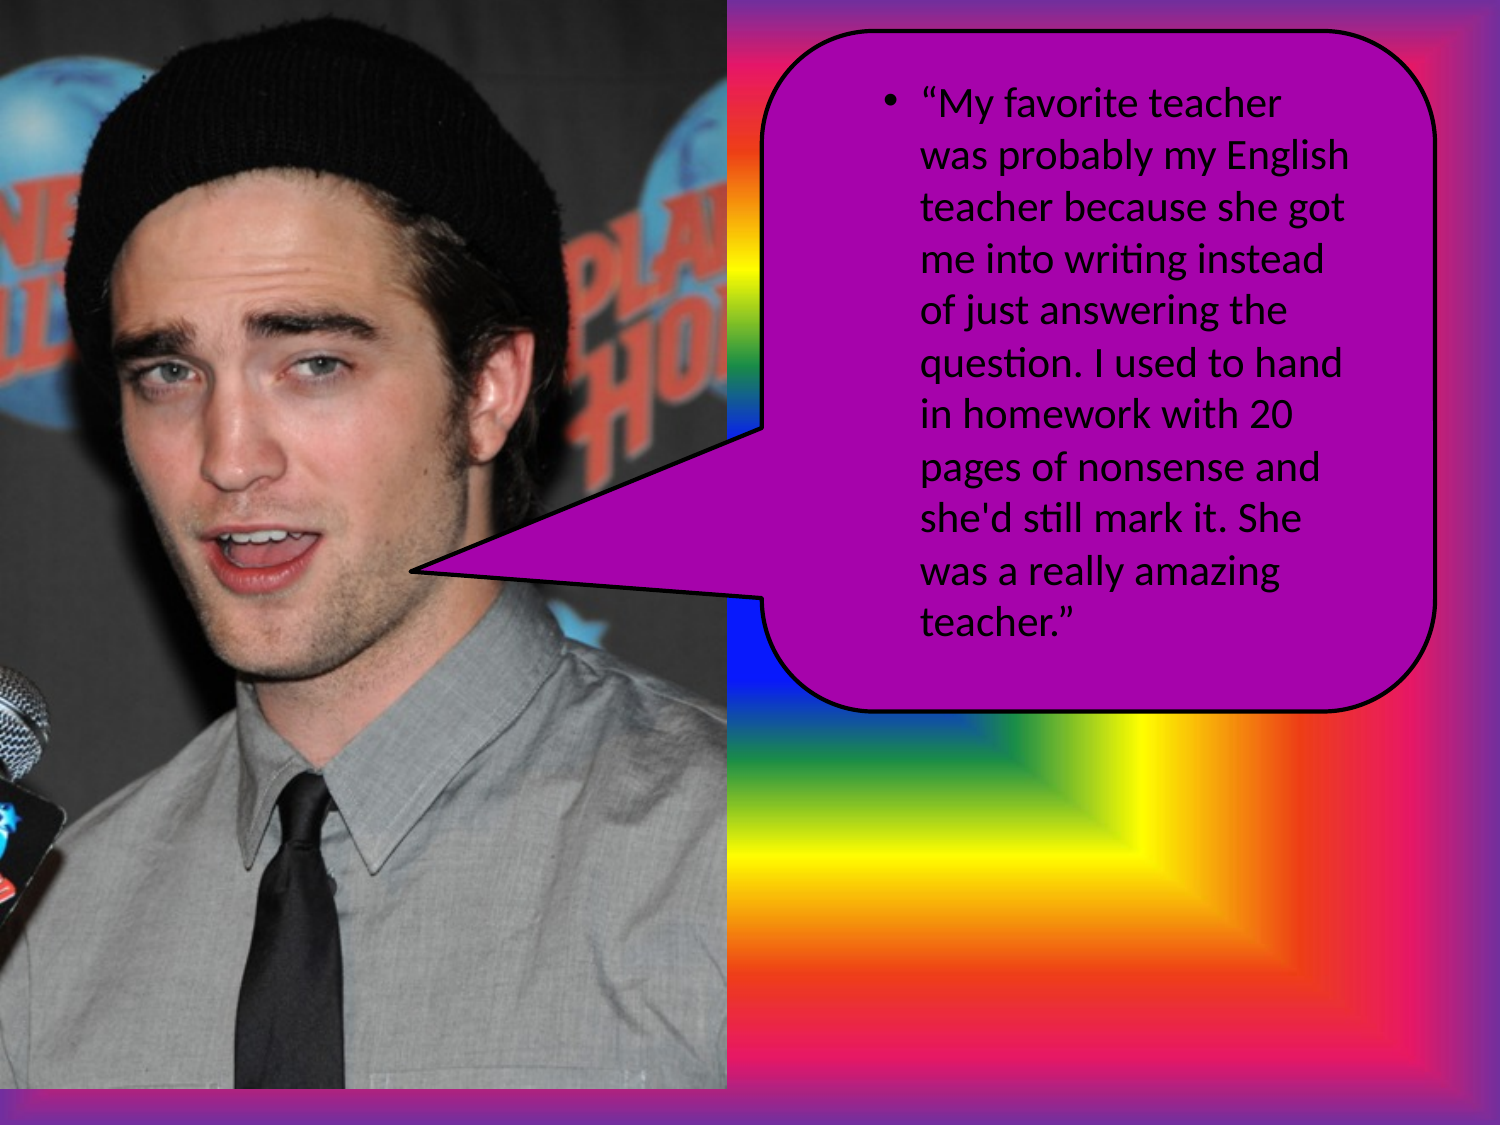

#
“My favorite teacher was probably my English teacher because she got me into writing instead of just answering the question. I used to hand in homework with 20 pages of nonsense and she'd still mark it. She was a really amazing teacher.”